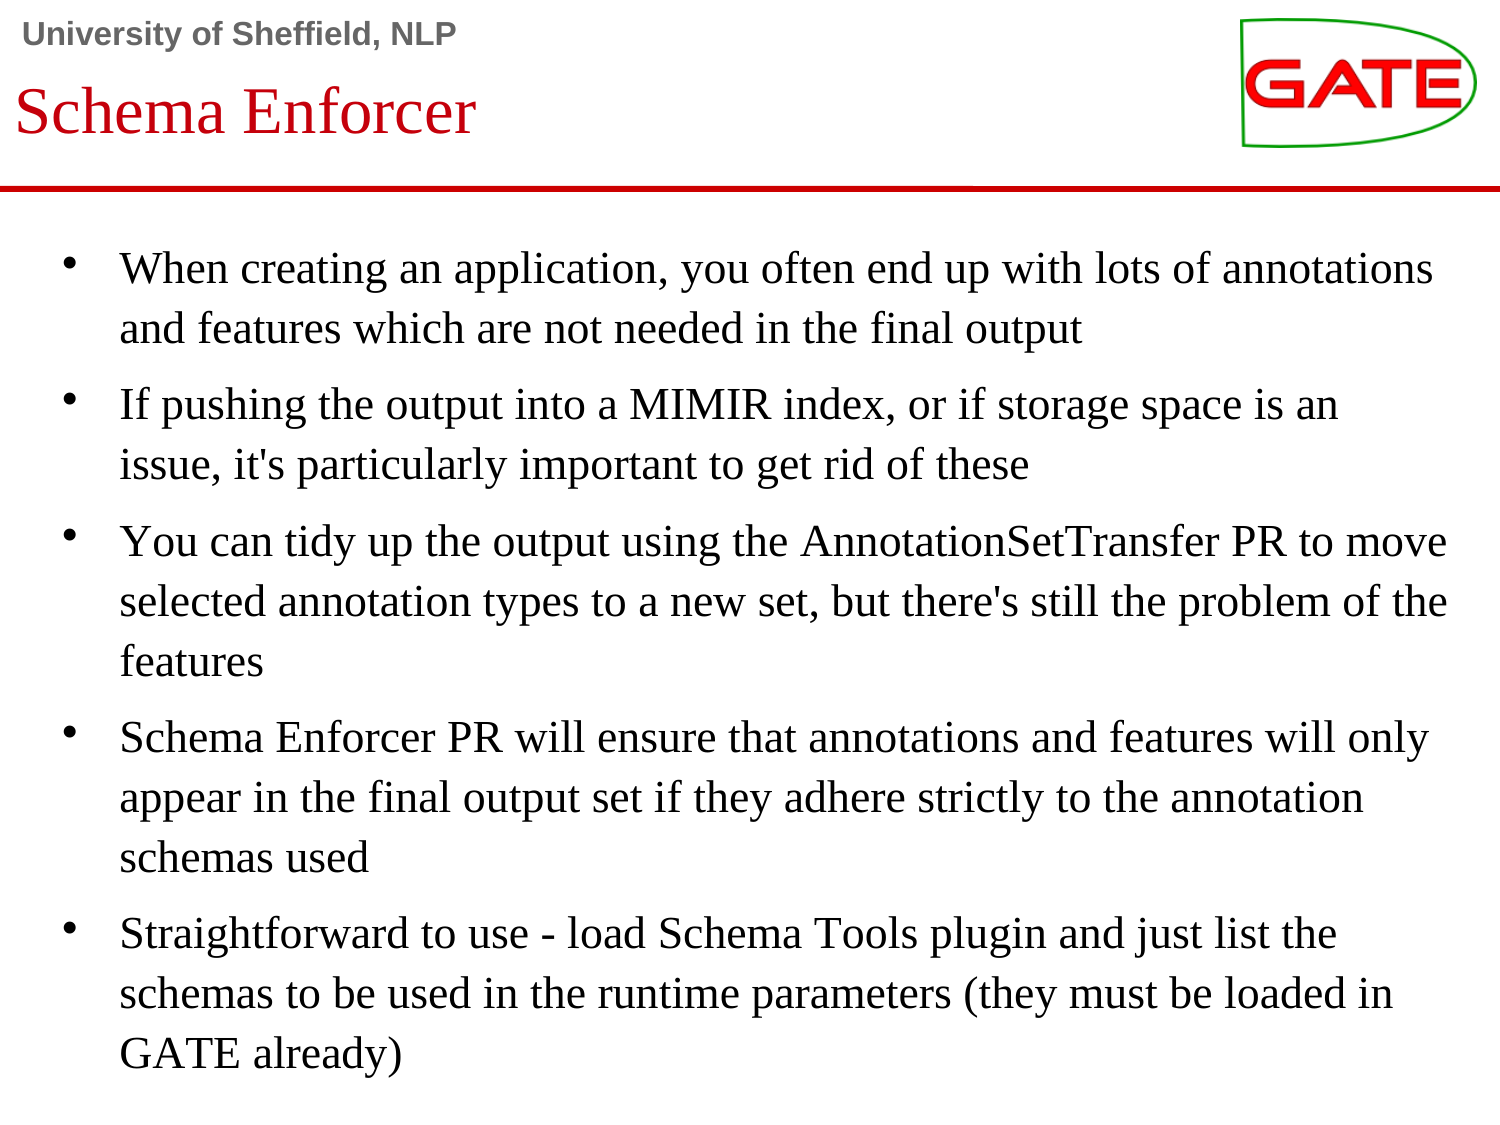

# Schema Enforcer
When creating an application, you often end up with lots of annotations and features which are not needed in the final output
If pushing the output into a MIMIR index, or if storage space is an issue, it's particularly important to get rid of these
You can tidy up the output using the AnnotationSetTransfer PR to move selected annotation types to a new set, but there's still the problem of the features
Schema Enforcer PR will ensure that annotations and features will only appear in the final output set if they adhere strictly to the annotation schemas used
Straightforward to use - load Schema Tools plugin and just list the schemas to be used in the runtime parameters (they must be loaded in GATE already)